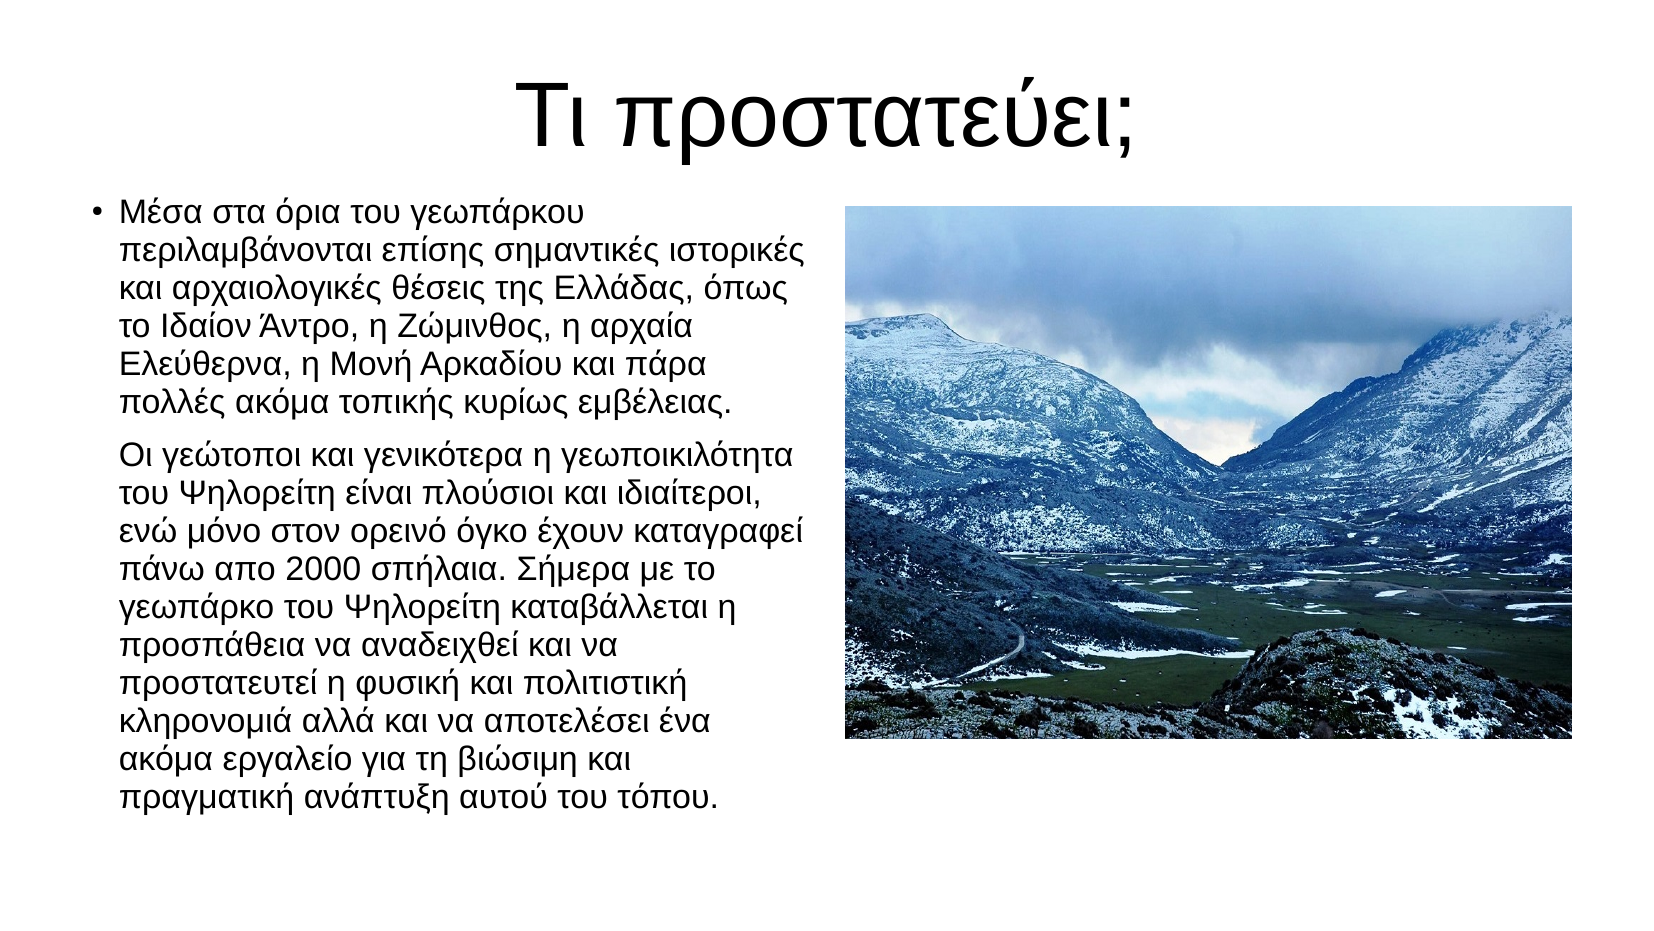

# Τι προστατεύει;
Μέσα στα όρια του γεωπάρκου περιλαμβάνονται επίσης σημαντικές ιστορικές και αρχαιολογικές θέσεις της Ελλάδας, όπως το Ιδαίον Άντρο, η Ζώμινθος, η αρχαία Ελεύθερνα, η Μονή Αρκαδίου και πάρα πολλές ακόμα τοπικής κυρίως εμβέλειας.
Οι γεώτοποι και γενικότερα η γεωποικιλότητα του Ψηλορείτη είναι πλούσιοι και ιδιαίτεροι, ενώ μόνο στον ορεινό όγκο έχουν καταγραφεί πάνω απο 2000 σπήλαια. Σήμερα με το γεωπάρκο του Ψηλορείτη καταβάλλεται η προσπάθεια να αναδειχθεί και να προστατευτεί η φυσική και πολιτιστική κληρονομιά αλλά και να αποτελέσει ένα ακόμα εργαλείο για τη βιώσιμη και πραγματική ανάπτυξη αυτού του τόπου.